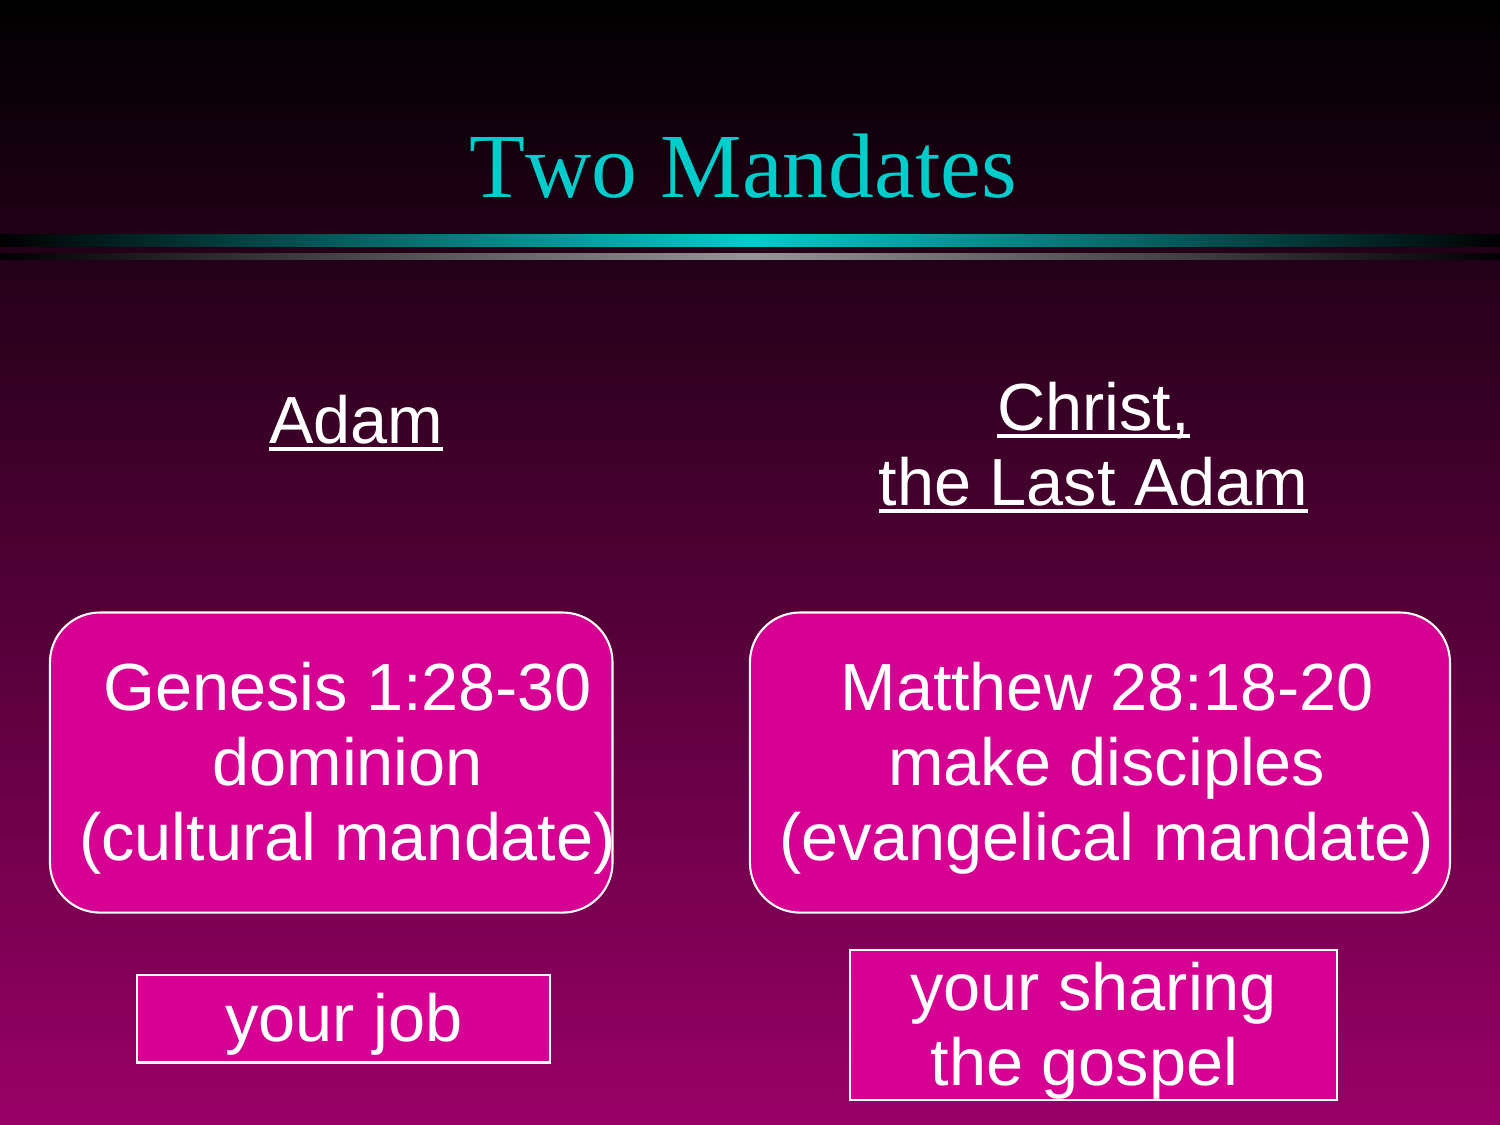

# Two Mandates
Christ,
the Last Adam
Adam
Genesis 1:28-30
dominion
(cultural mandate)
Matthew 28:18-20
make disciples
(evangelical mandate)
your sharing
the gospel
your job